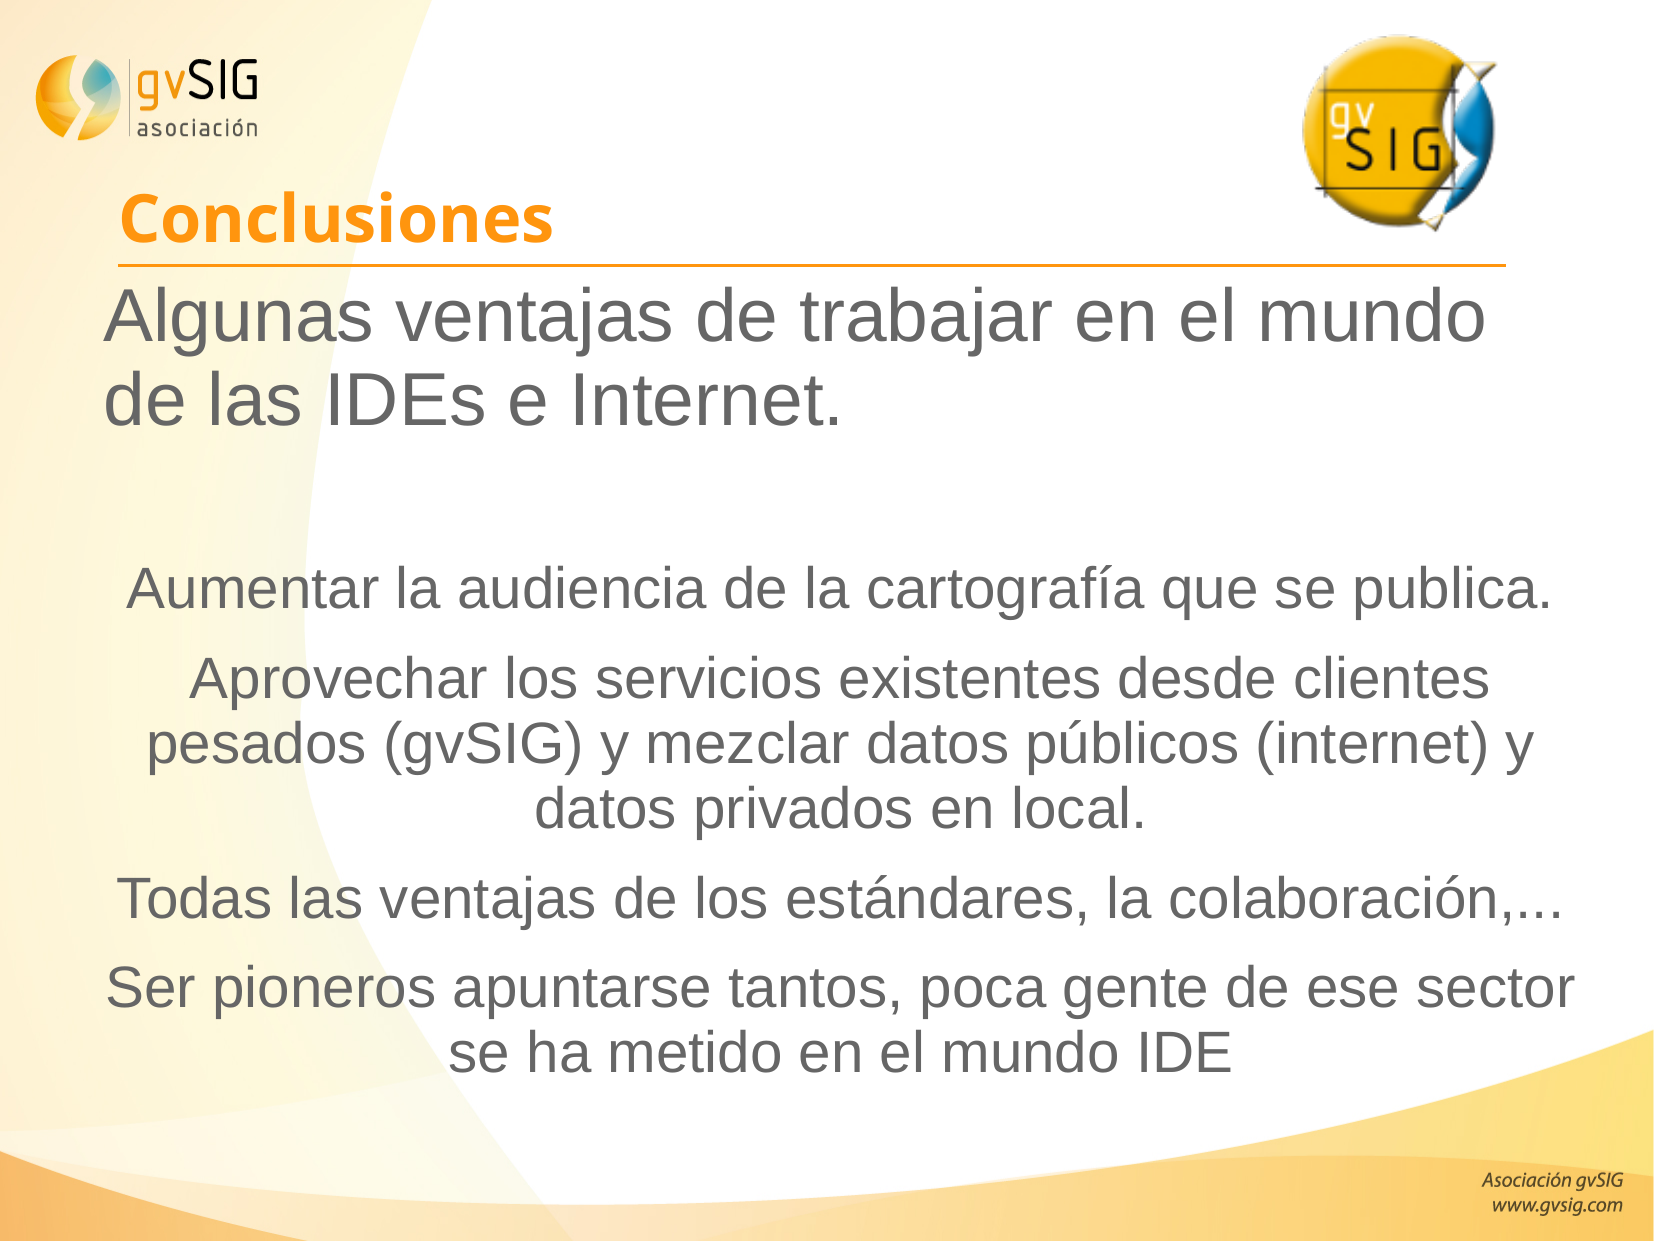

Conclusiones
Algunas ventajas de trabajar en el mundo de las IDEs e Internet.
Aumentar la audiencia de la cartografía que se publica.
Aprovechar los servicios existentes desde clientes pesados (gvSIG) y mezclar datos públicos (internet) y datos privados en local.
Todas las ventajas de los estándares, la colaboración,...
Ser pioneros apuntarse tantos, poca gente de ese sector se ha metido en el mundo IDE